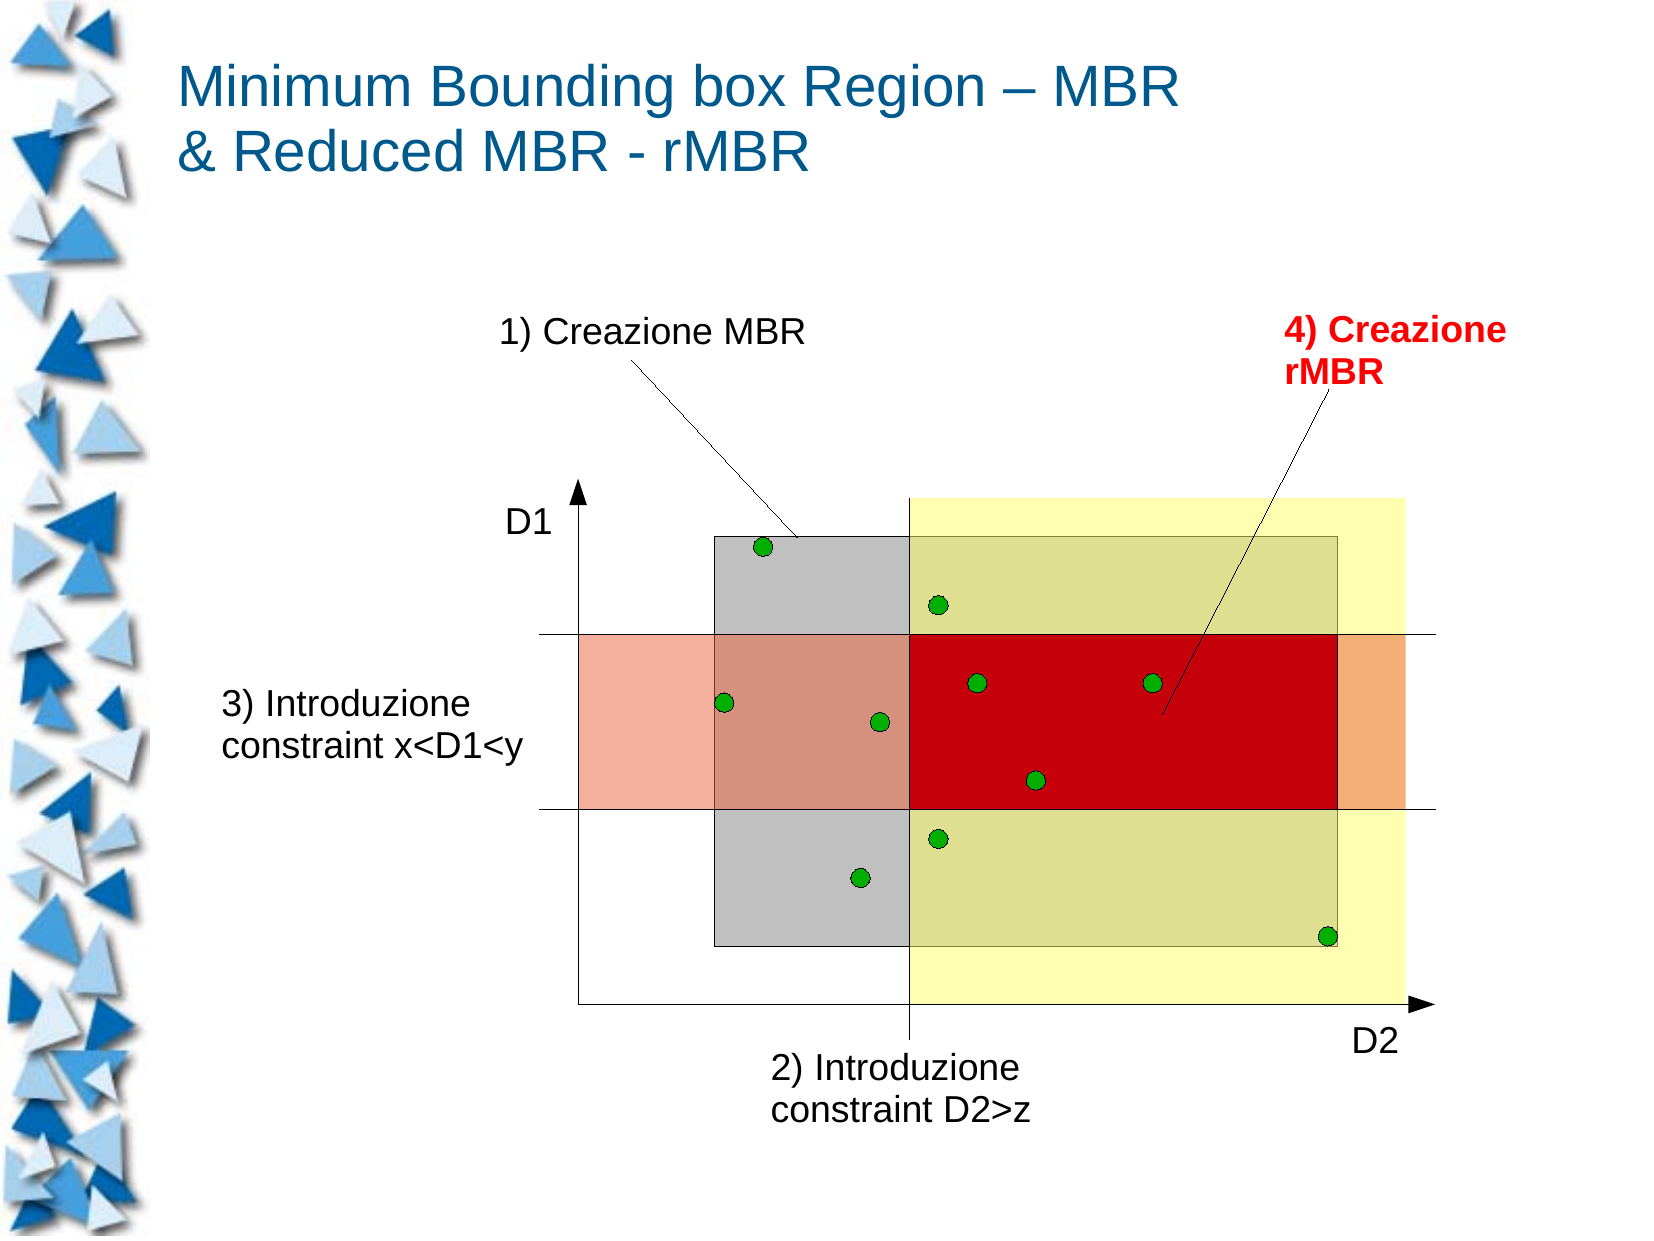

# Minimum Bounding box Region – MBR & Reduced MBR - rMBR
4) Creazione rMBR
1) Creazione MBR
D1
3) Introduzione constraint x<D1<y
D2
2) Introduzione
constraint D2>z